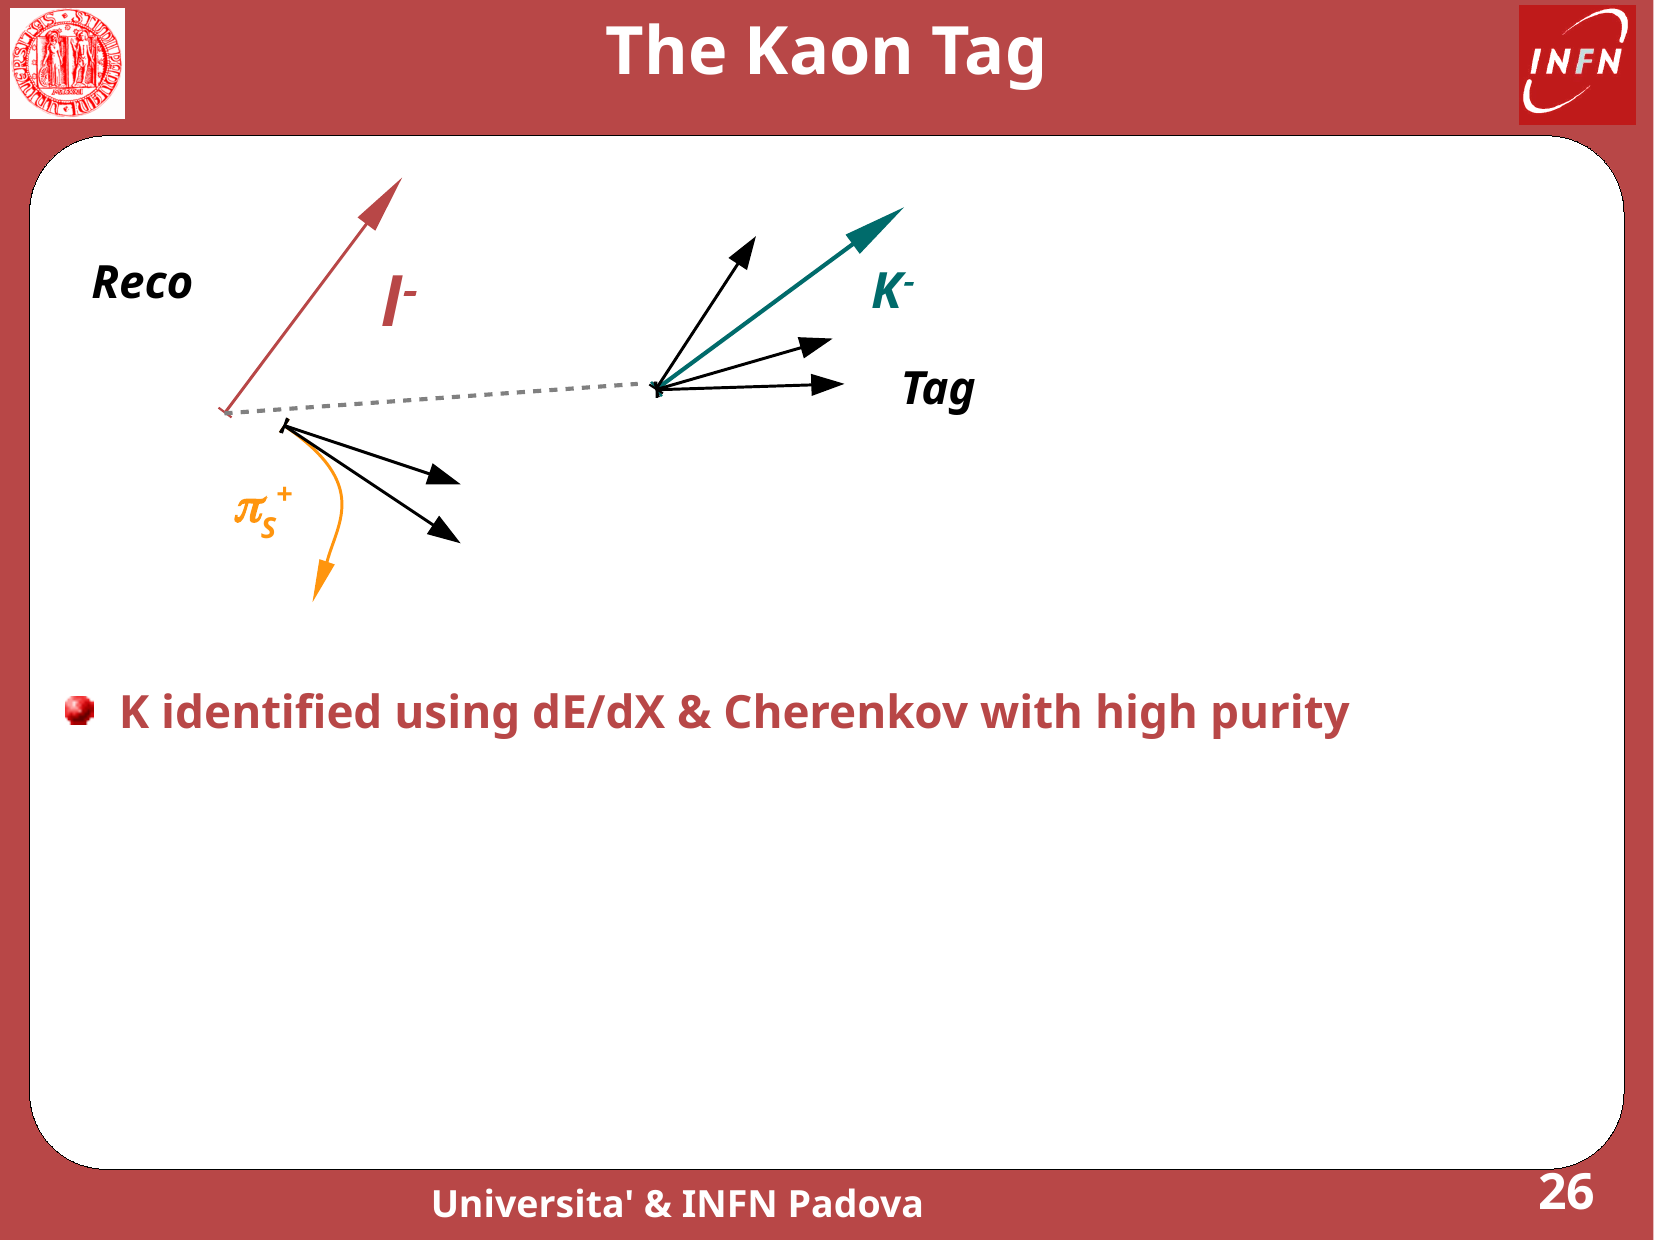

# The Kaon Tag
Reco
K-
l-
Tag
pS+
K identified using dE/dX & Cherenkov with high purity